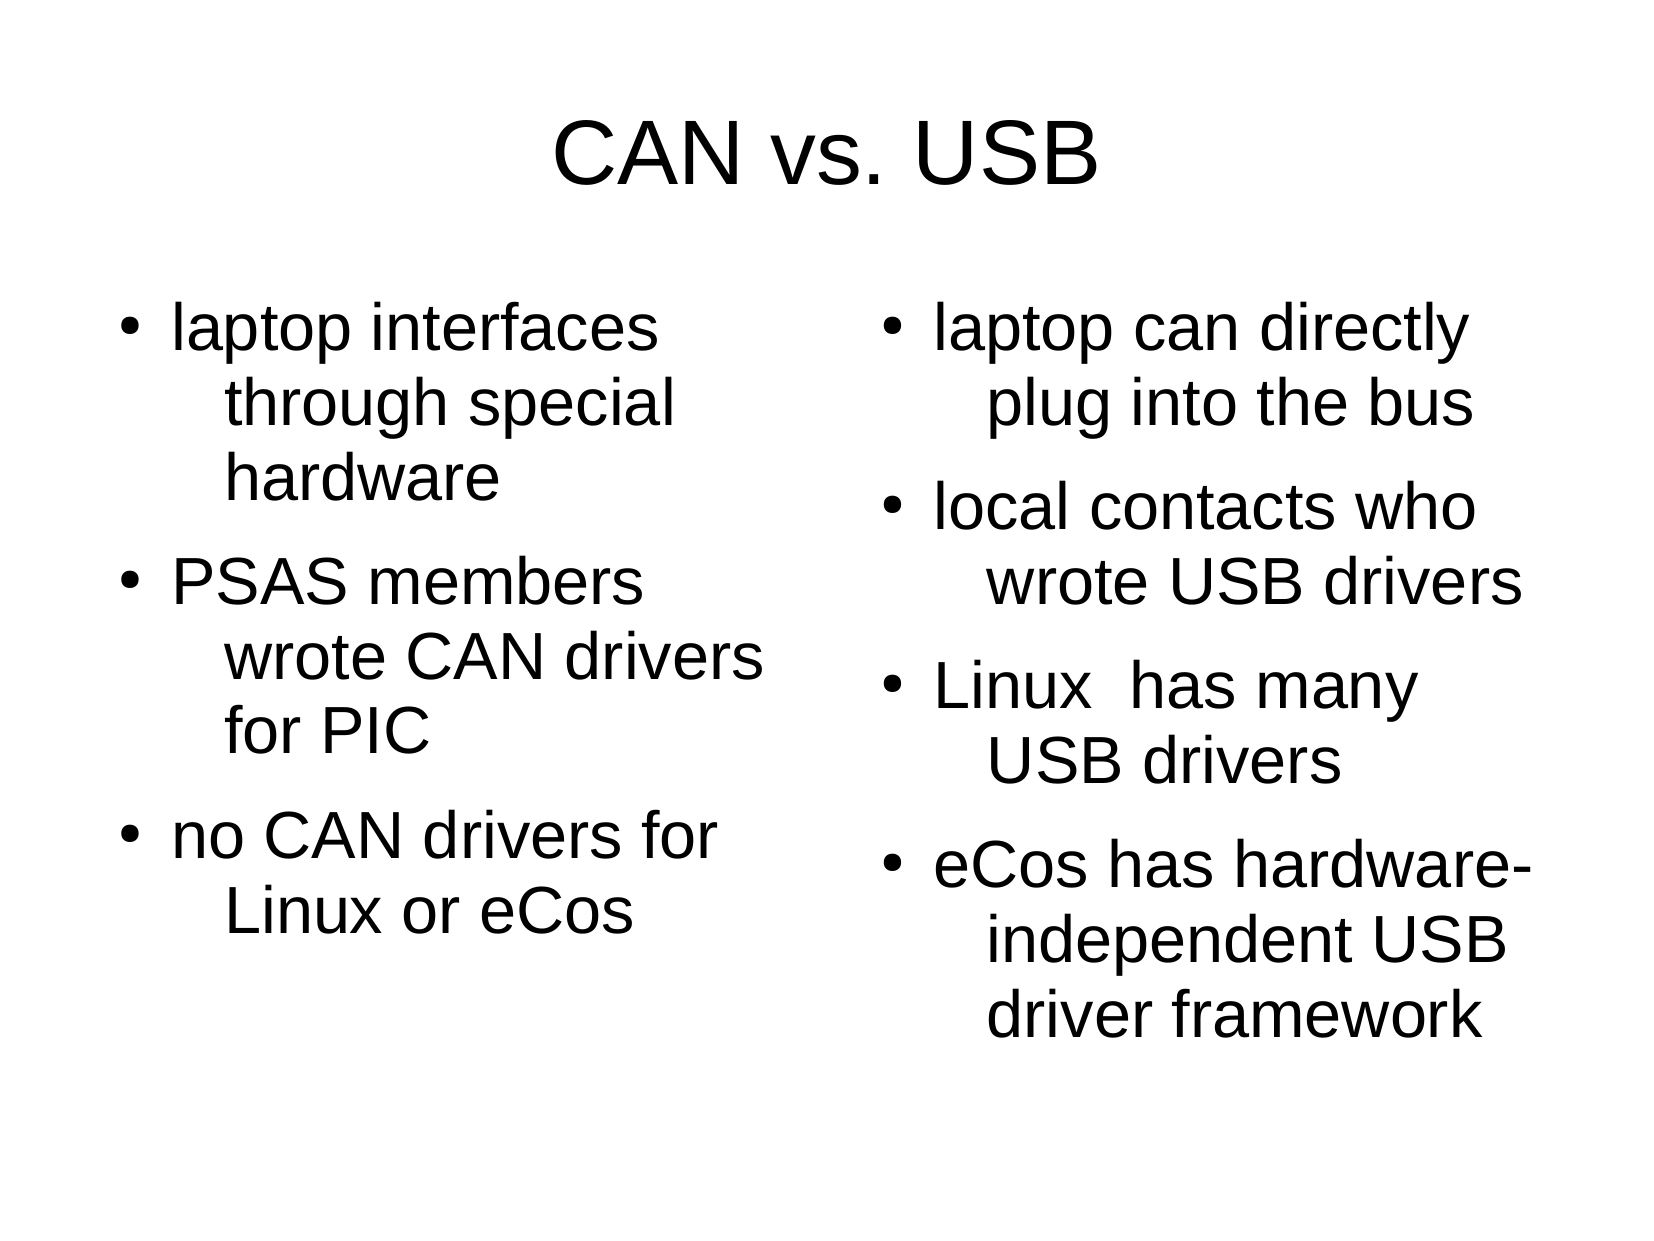

# CAN vs. USB
laptop interfaces through special hardware
PSAS members wrote CAN drivers for PIC
no CAN drivers for Linux or eCos
laptop can directly plug into the bus
local contacts who wrote USB drivers
Linux has many USB drivers
eCos has hardware-independent USB driver framework